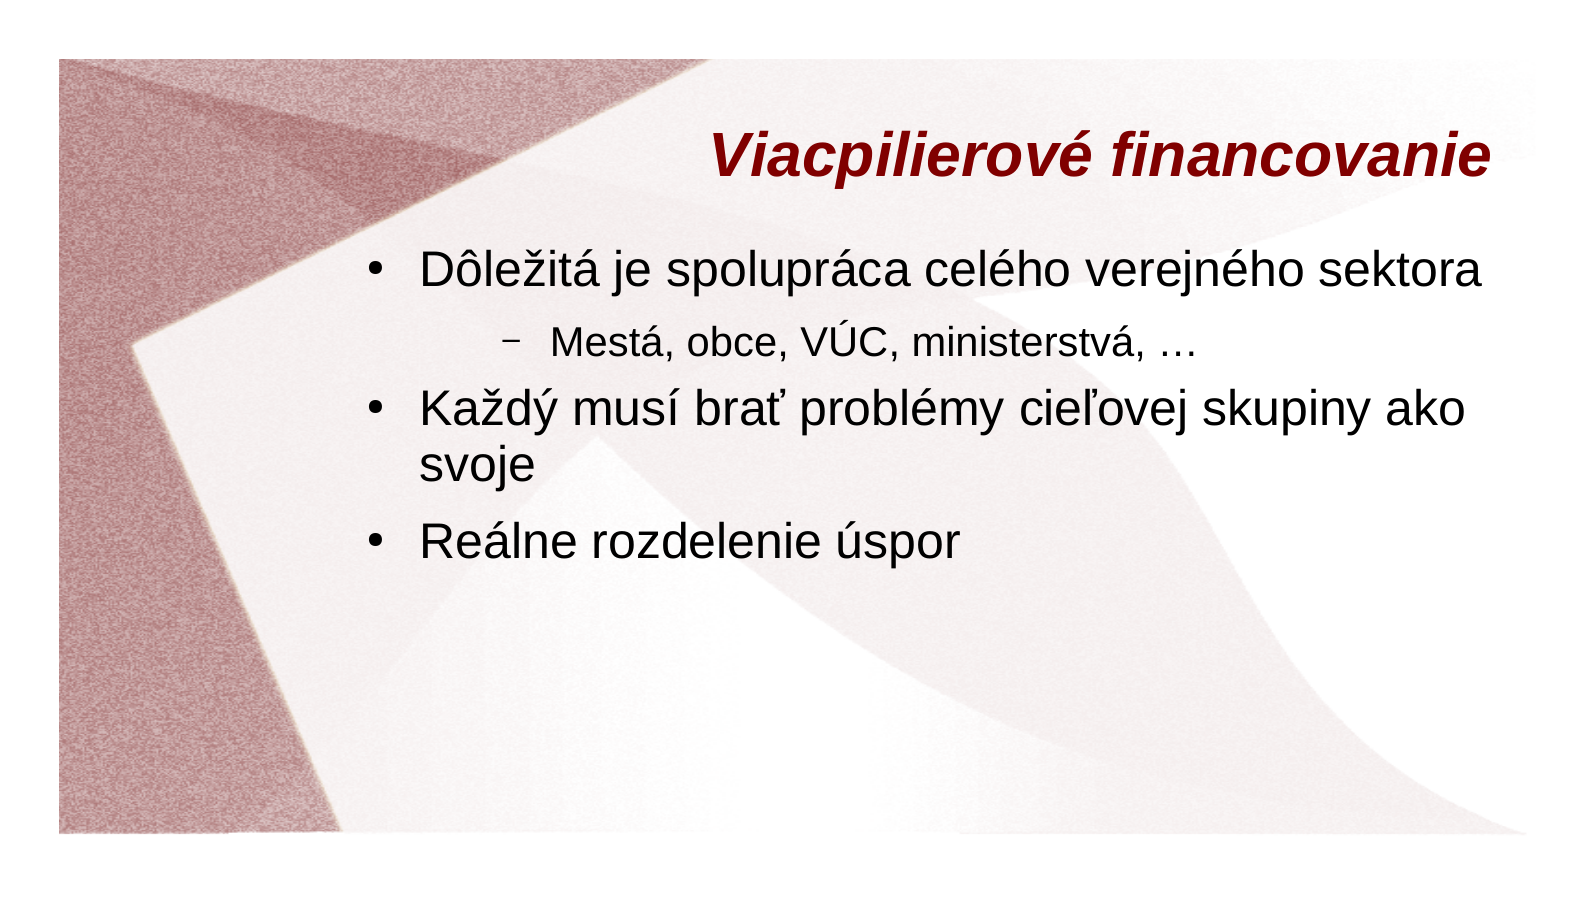

# Viacpilierové financovanie
Dôležitá je spolupráca celého verejného sektora
Mestá, obce, VÚC, ministerstvá, …
Každý musí brať problémy cieľovej skupiny ako svoje
Reálne rozdelenie úspor